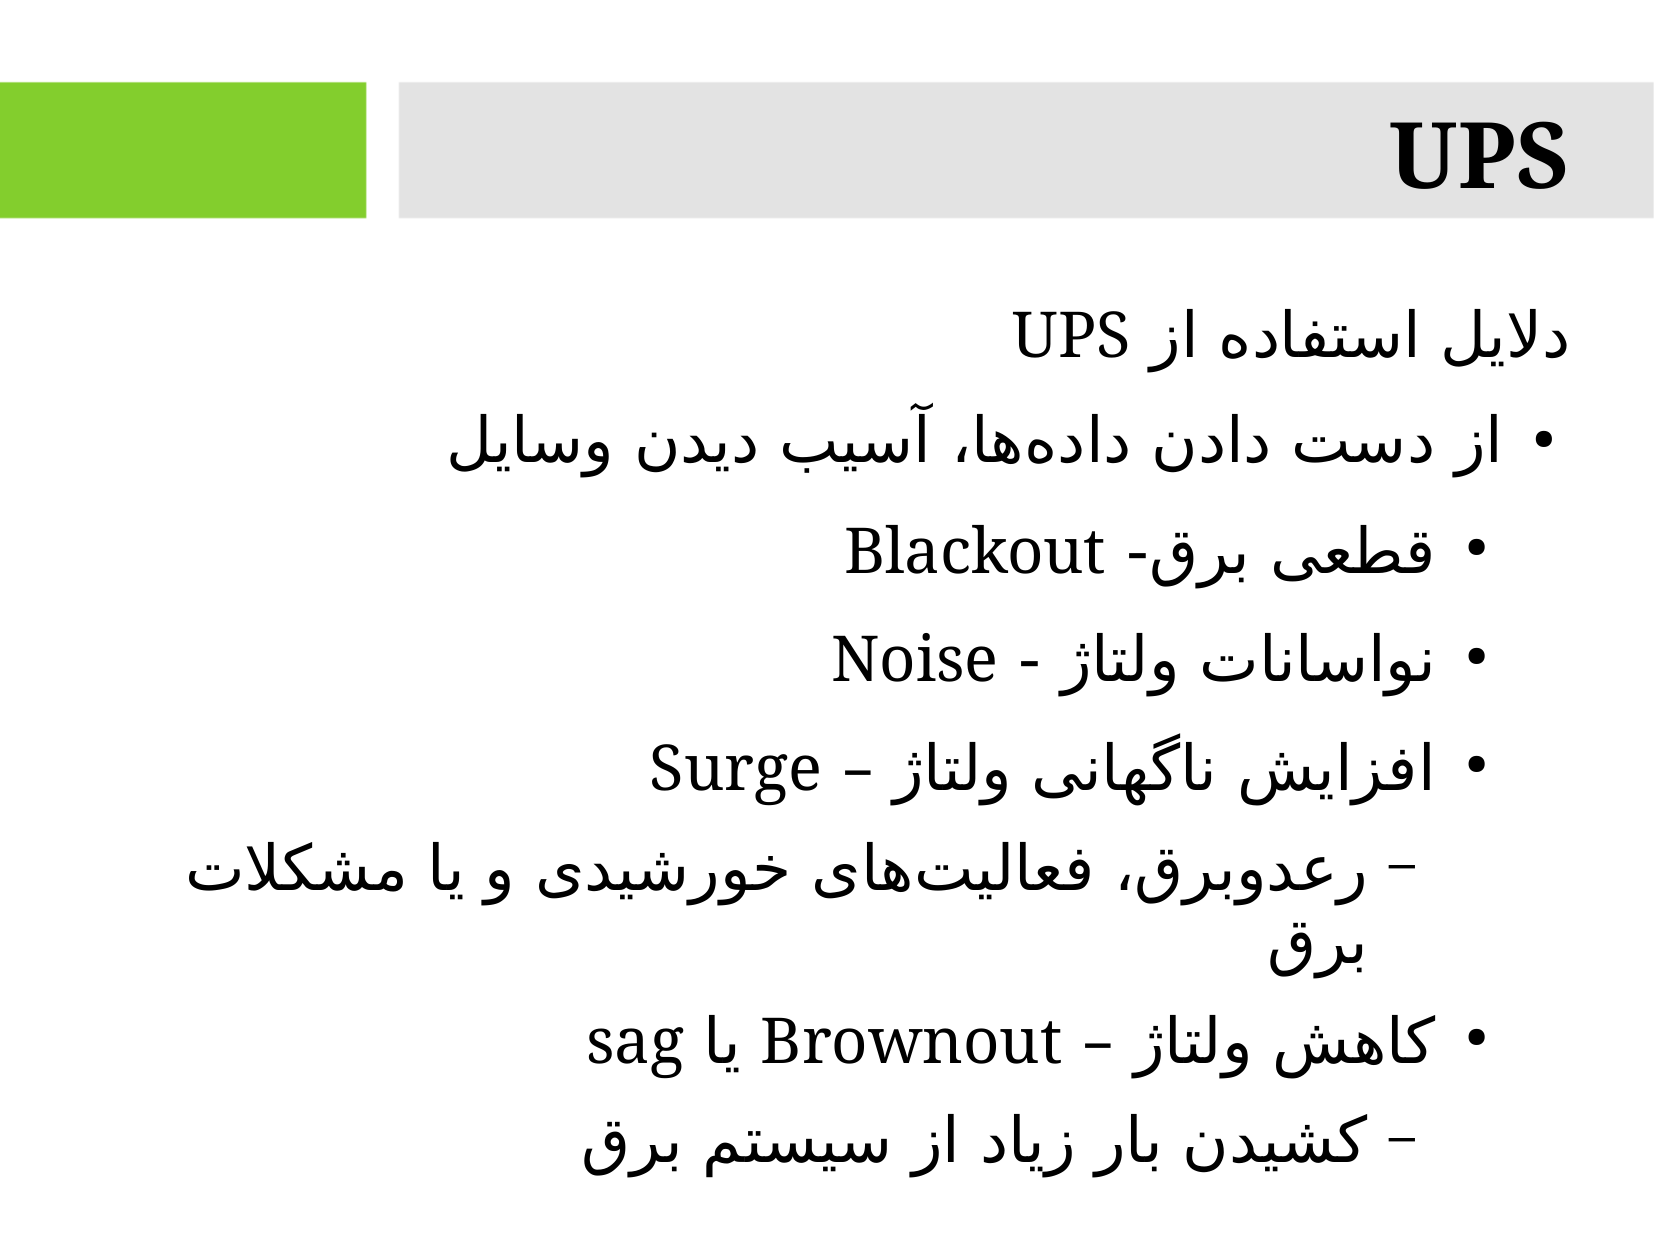

# UPS
دلایل استفاده از UPS
از دست دادن داده‌ها، آسیب دیدن وسایل
قطعی برق- Blackout
نواسانات ولتاژ - Noise
افزایش ناگهانی ولتاژ – Surge
رعدوبرق، فعالیت‌های خورشیدی و یا مشکلات برق
کاهش ولتاژ – Brownout یا sag
کشیدن بار زیاد از سیستم برق